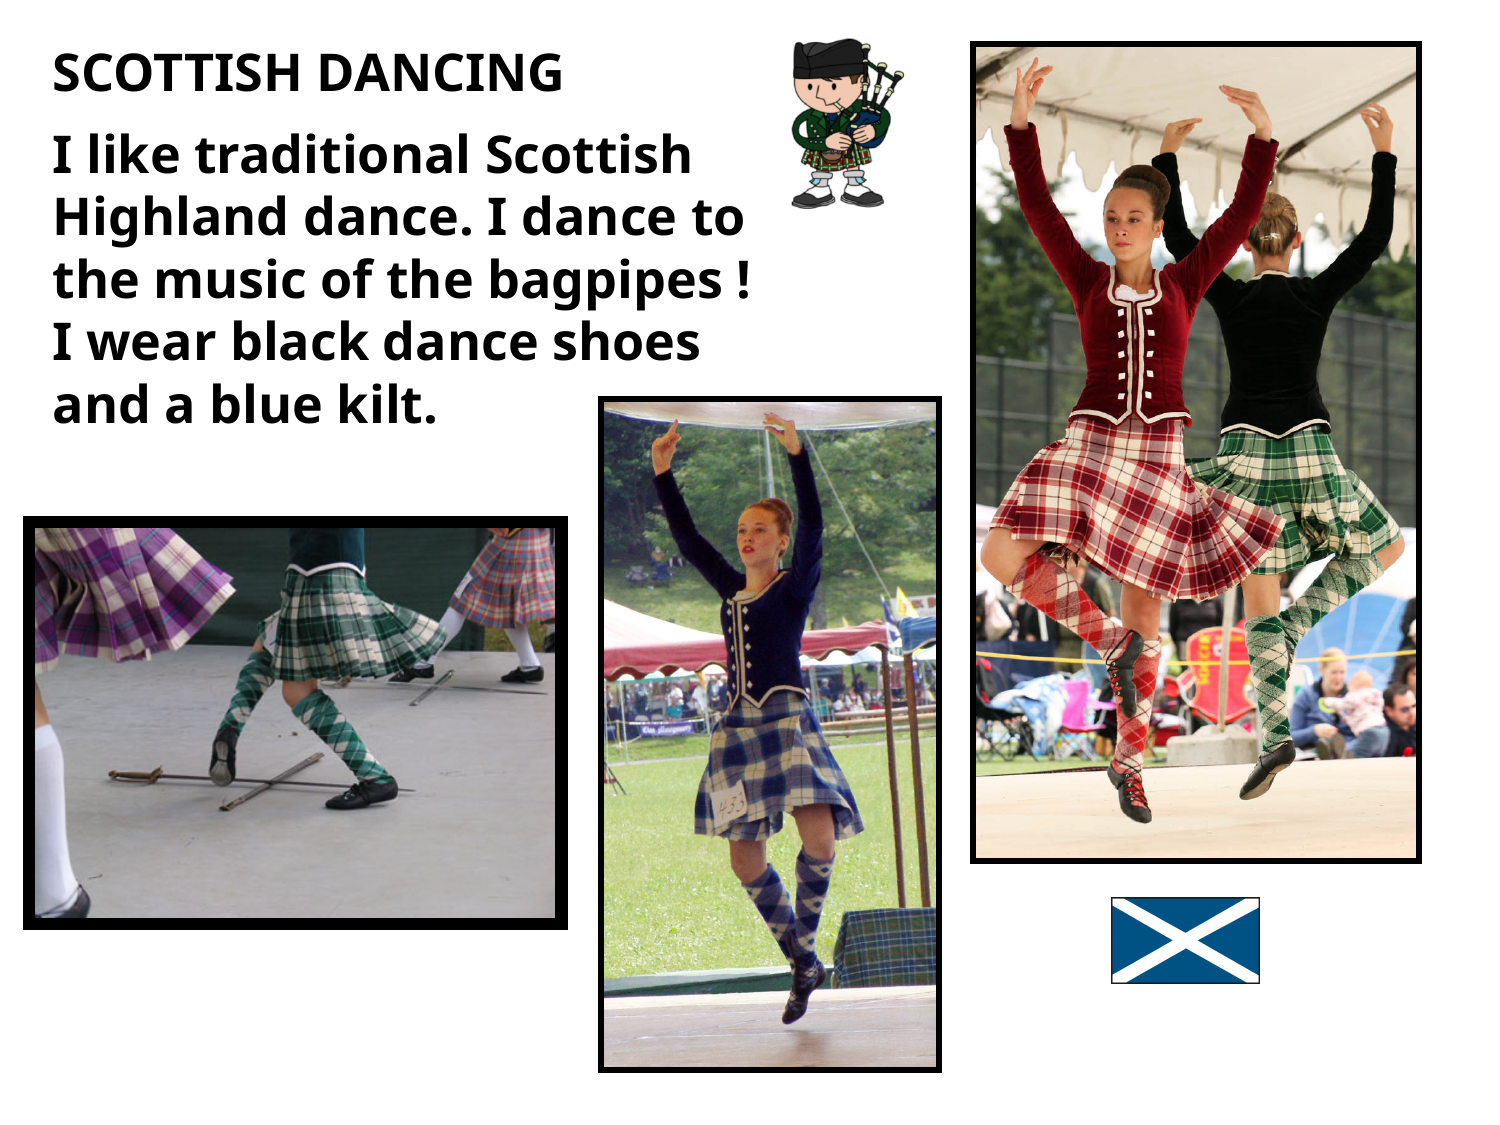

SCOTTISH DANCING
I like traditional Scottish Highland dance. I dance to the music of the bagpipes ! I wear black dance shoes and a blue kilt.